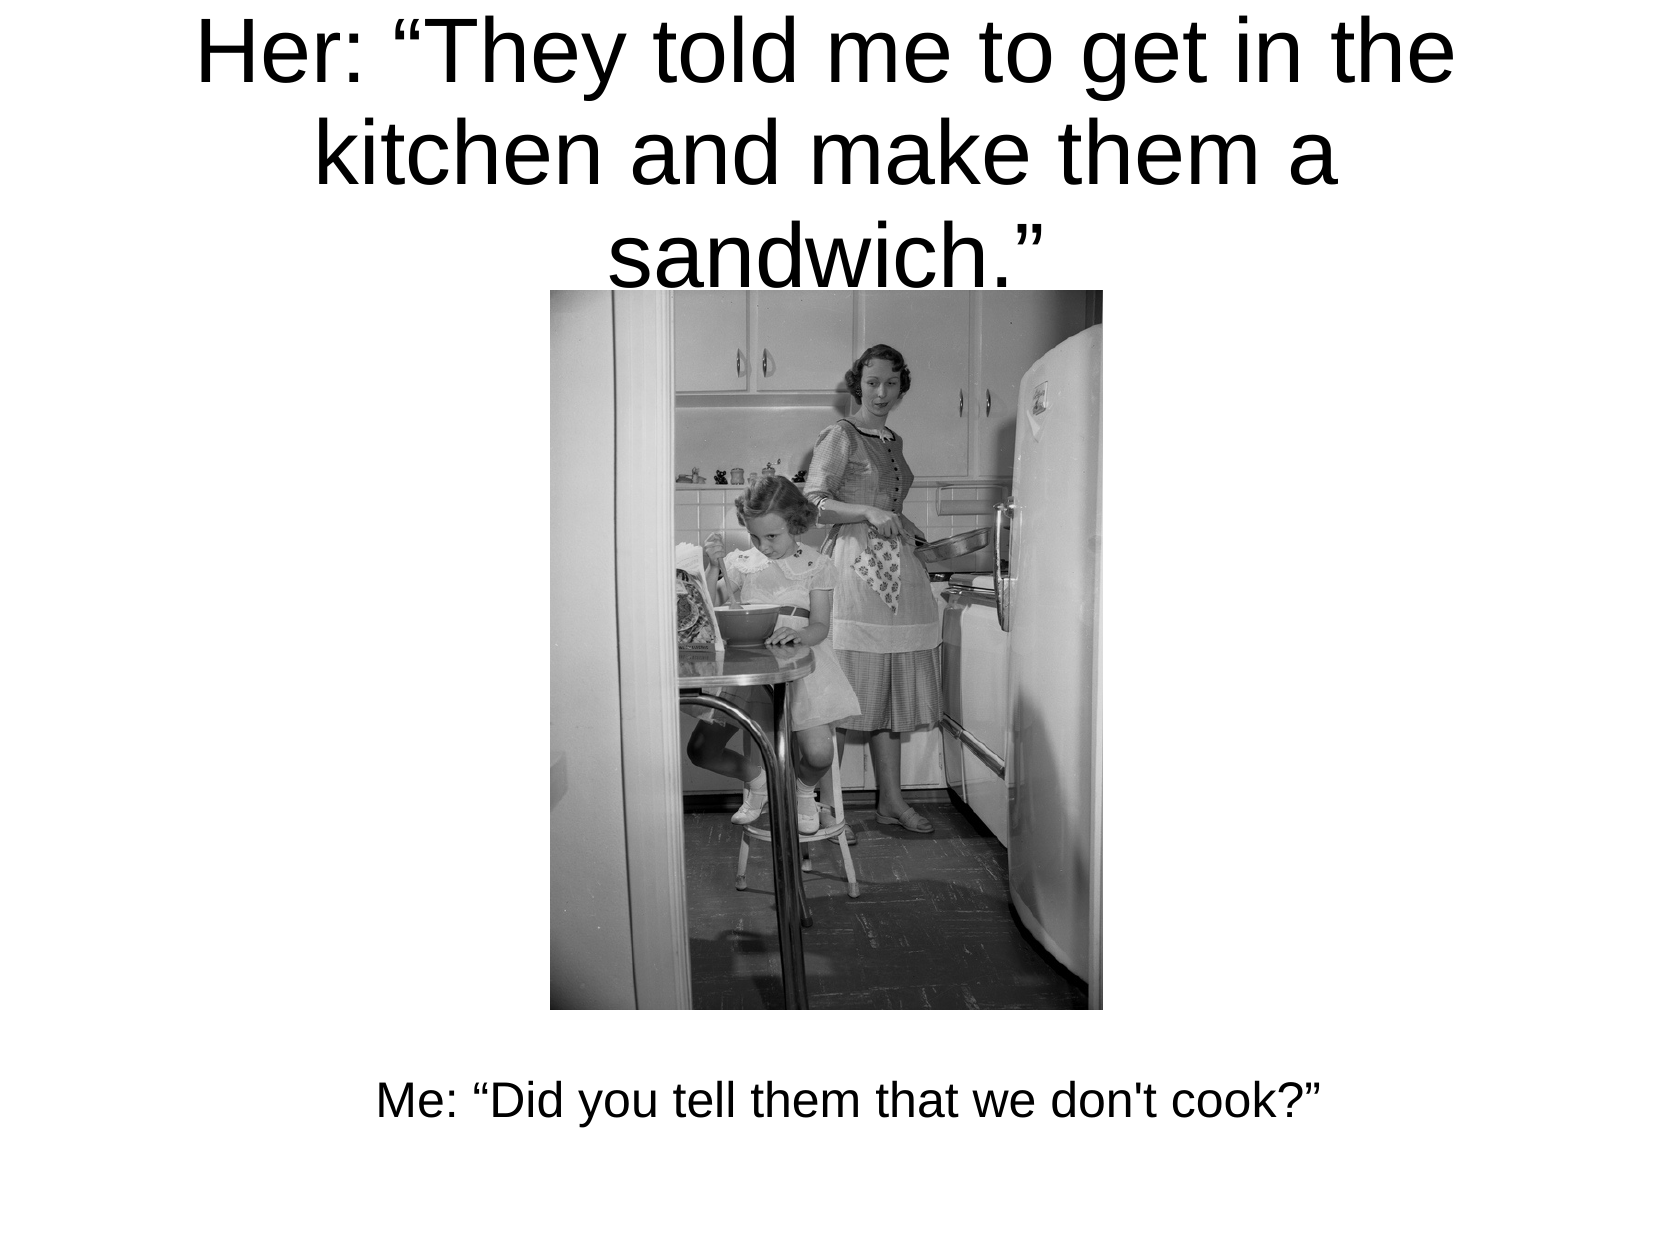

# Her: “They told me to get in the kitchen and make them a sandwich.”
Me: “Did you tell them that we don't cook?”